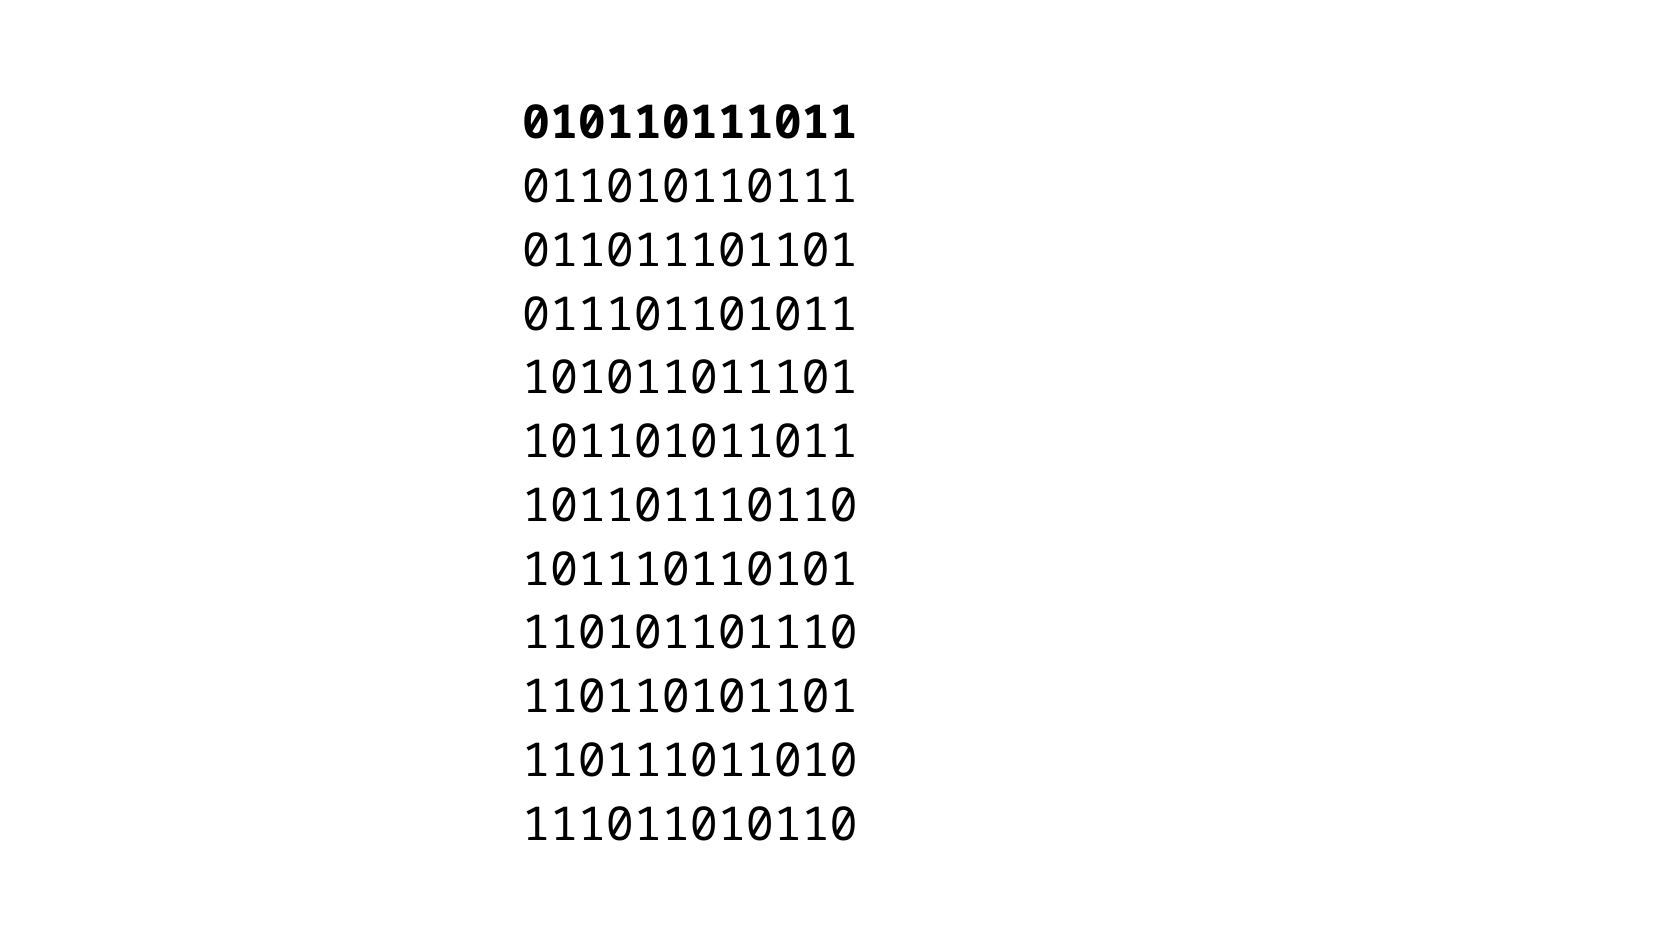

# 010110111011
011010110111
011011101101
011101101011
101011011101
101101011011
101101110110
101110110101
110101101110
110110101101
110111011010
111011010110